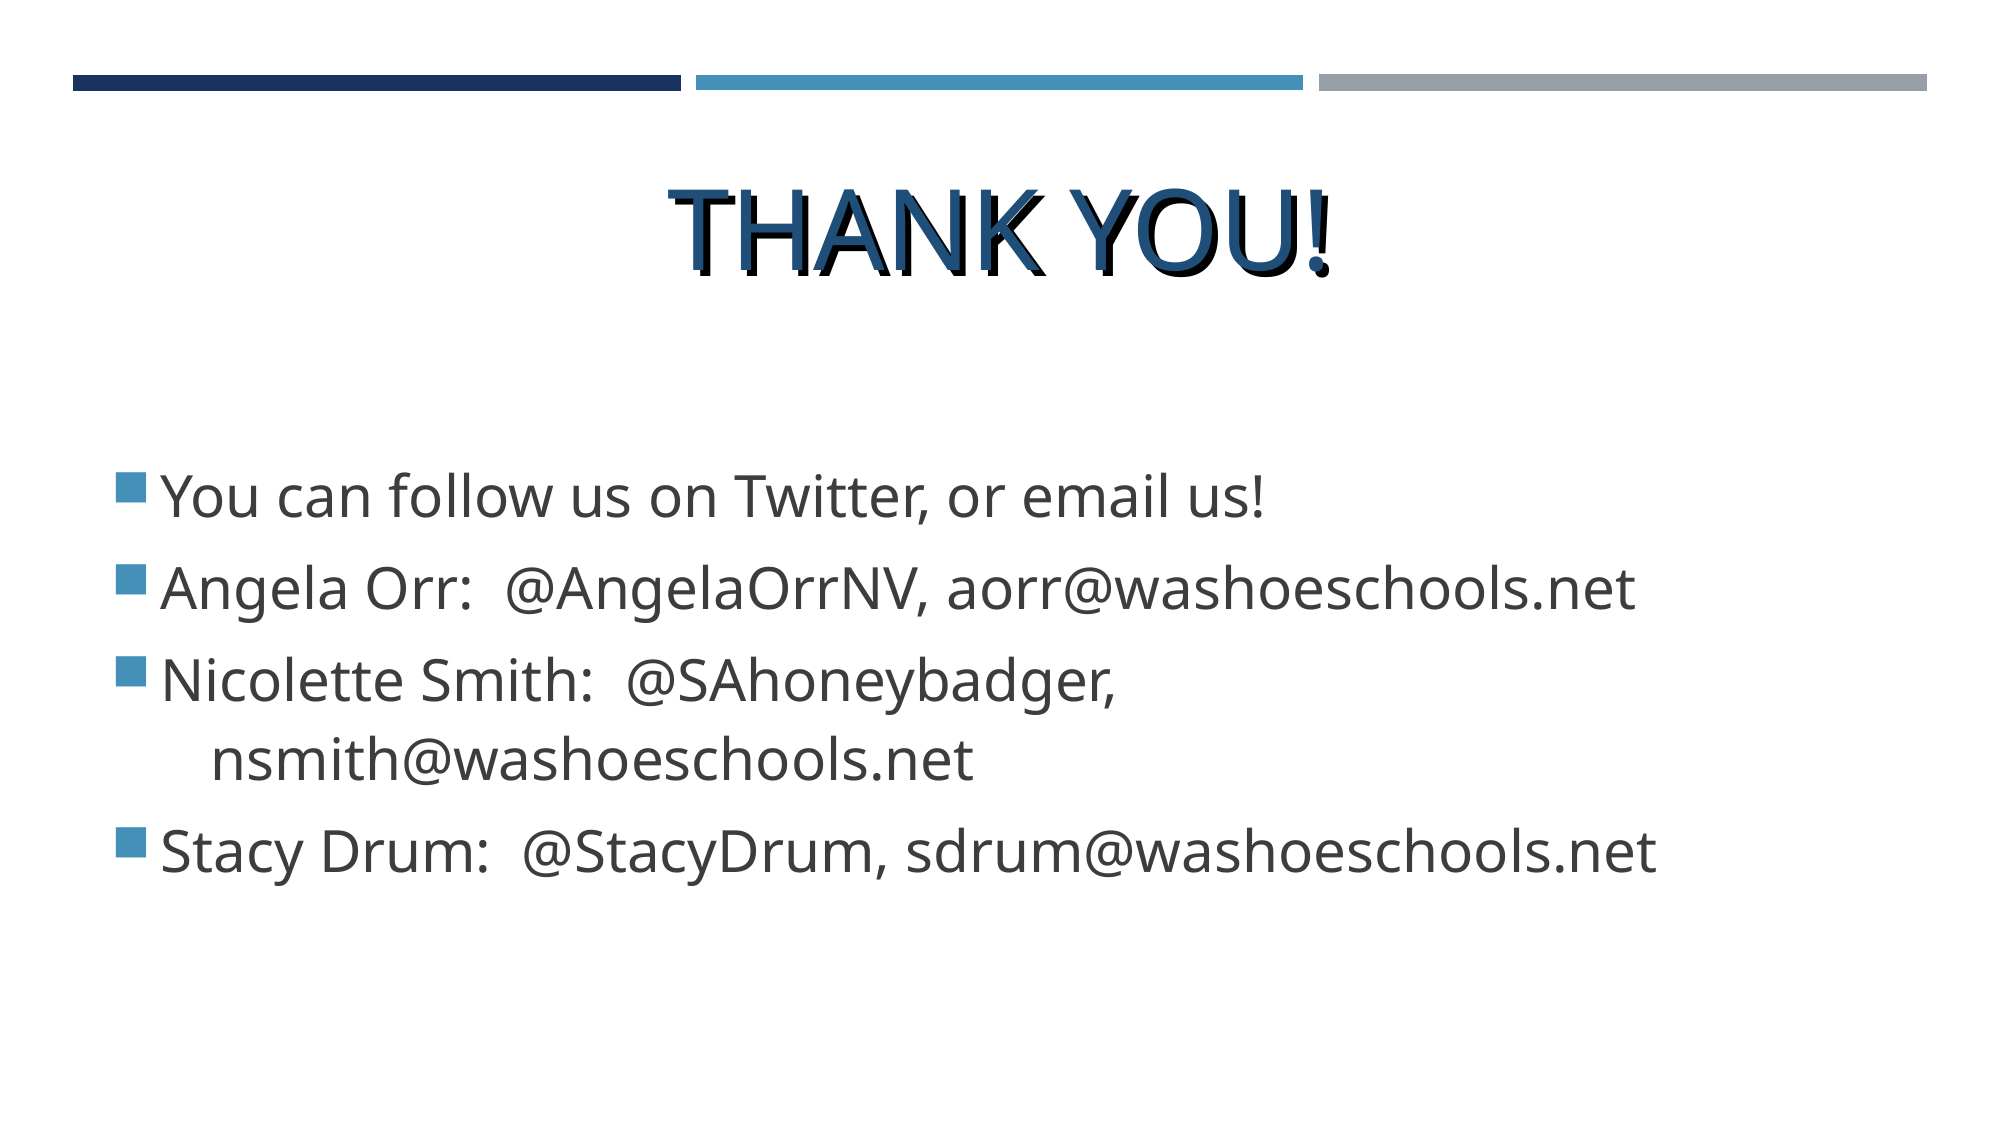

# Thank you!
You can follow us on Twitter, or email us!
Angela Orr: @AngelaOrrNV, aorr@washoeschools.net
Nicolette Smith: @SAhoneybadger, nsmith@washoeschools.net
Stacy Drum: @StacyDrum, sdrum@washoeschools.net